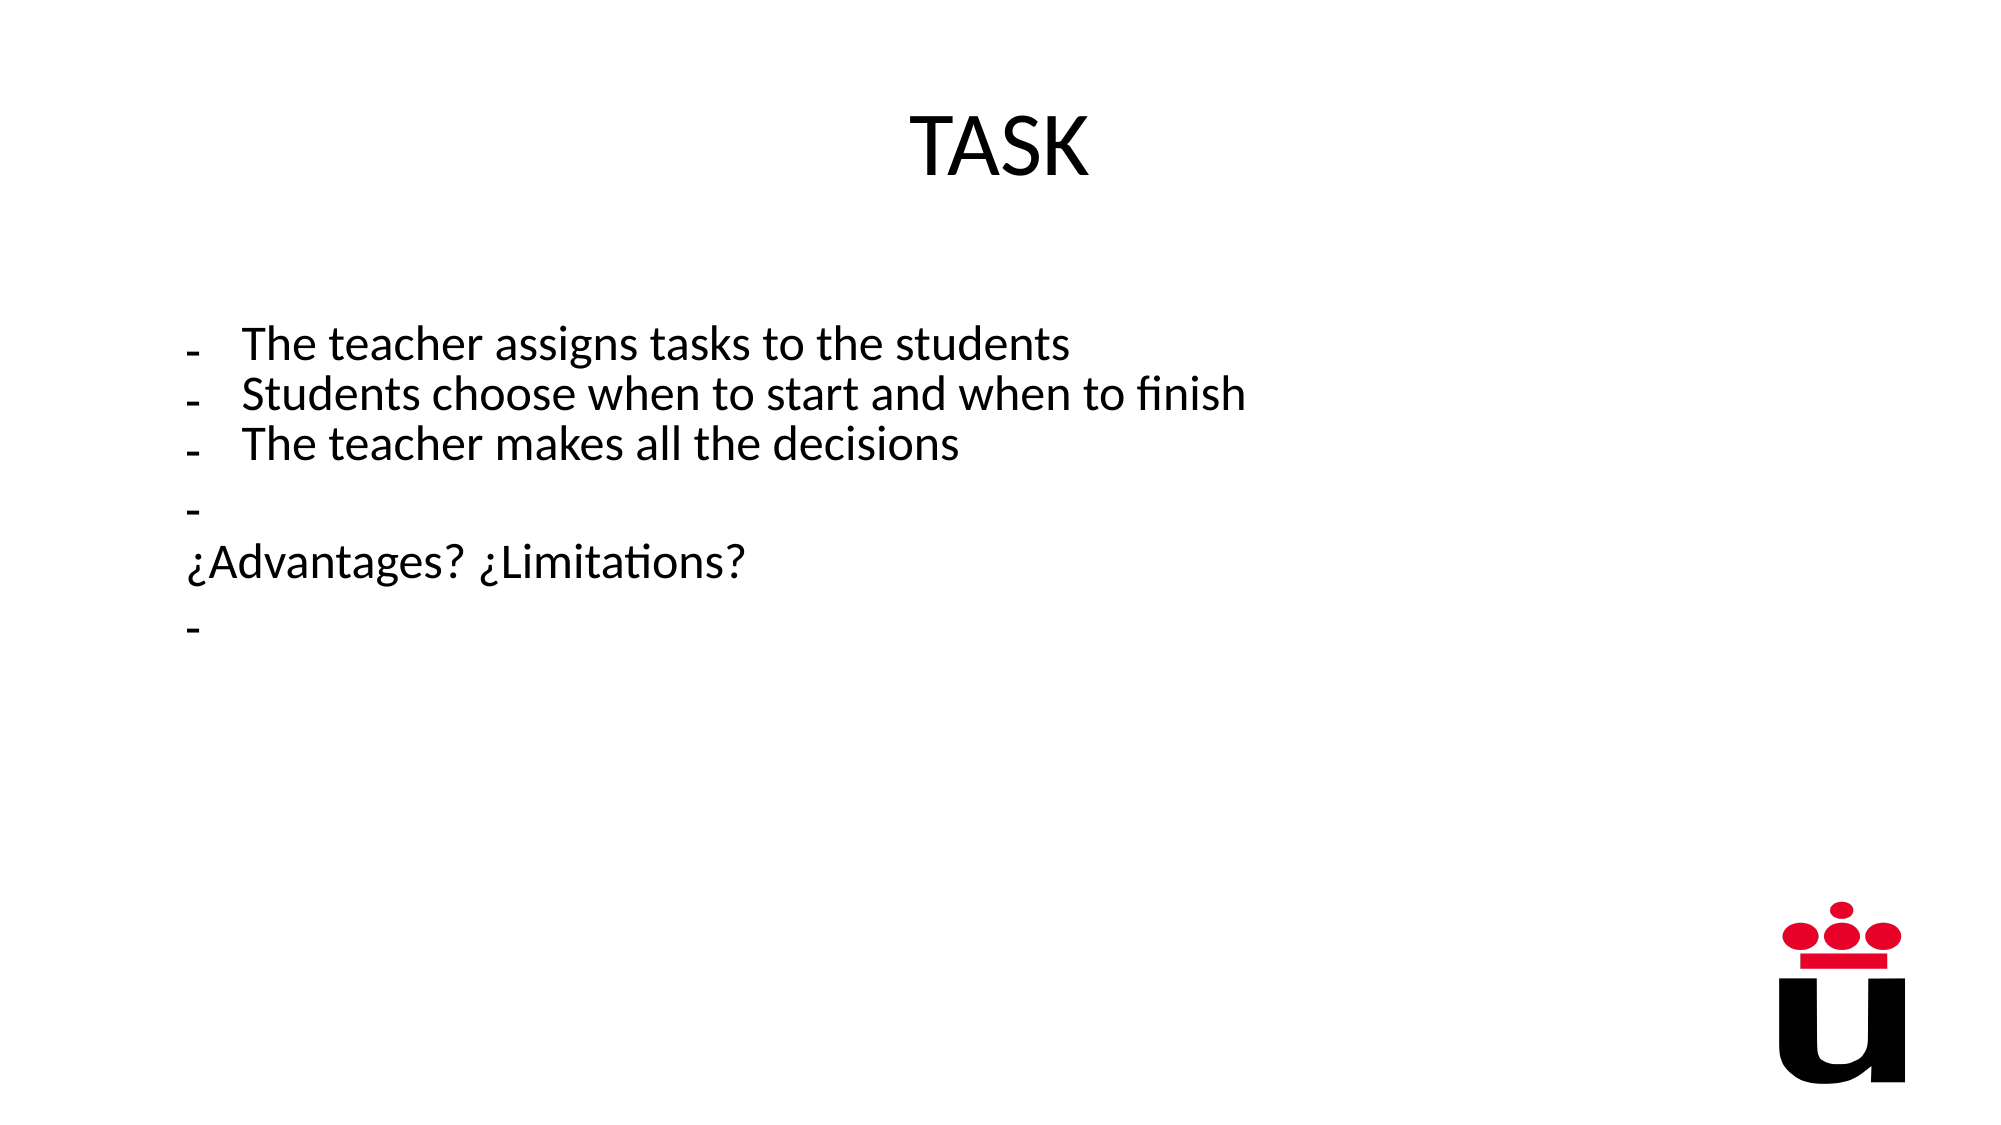

# TASK
The teacher assigns tasks to the students
Students choose when to start and when to finish
The teacher makes all the decisions
¿Advantages? ¿Limitations?